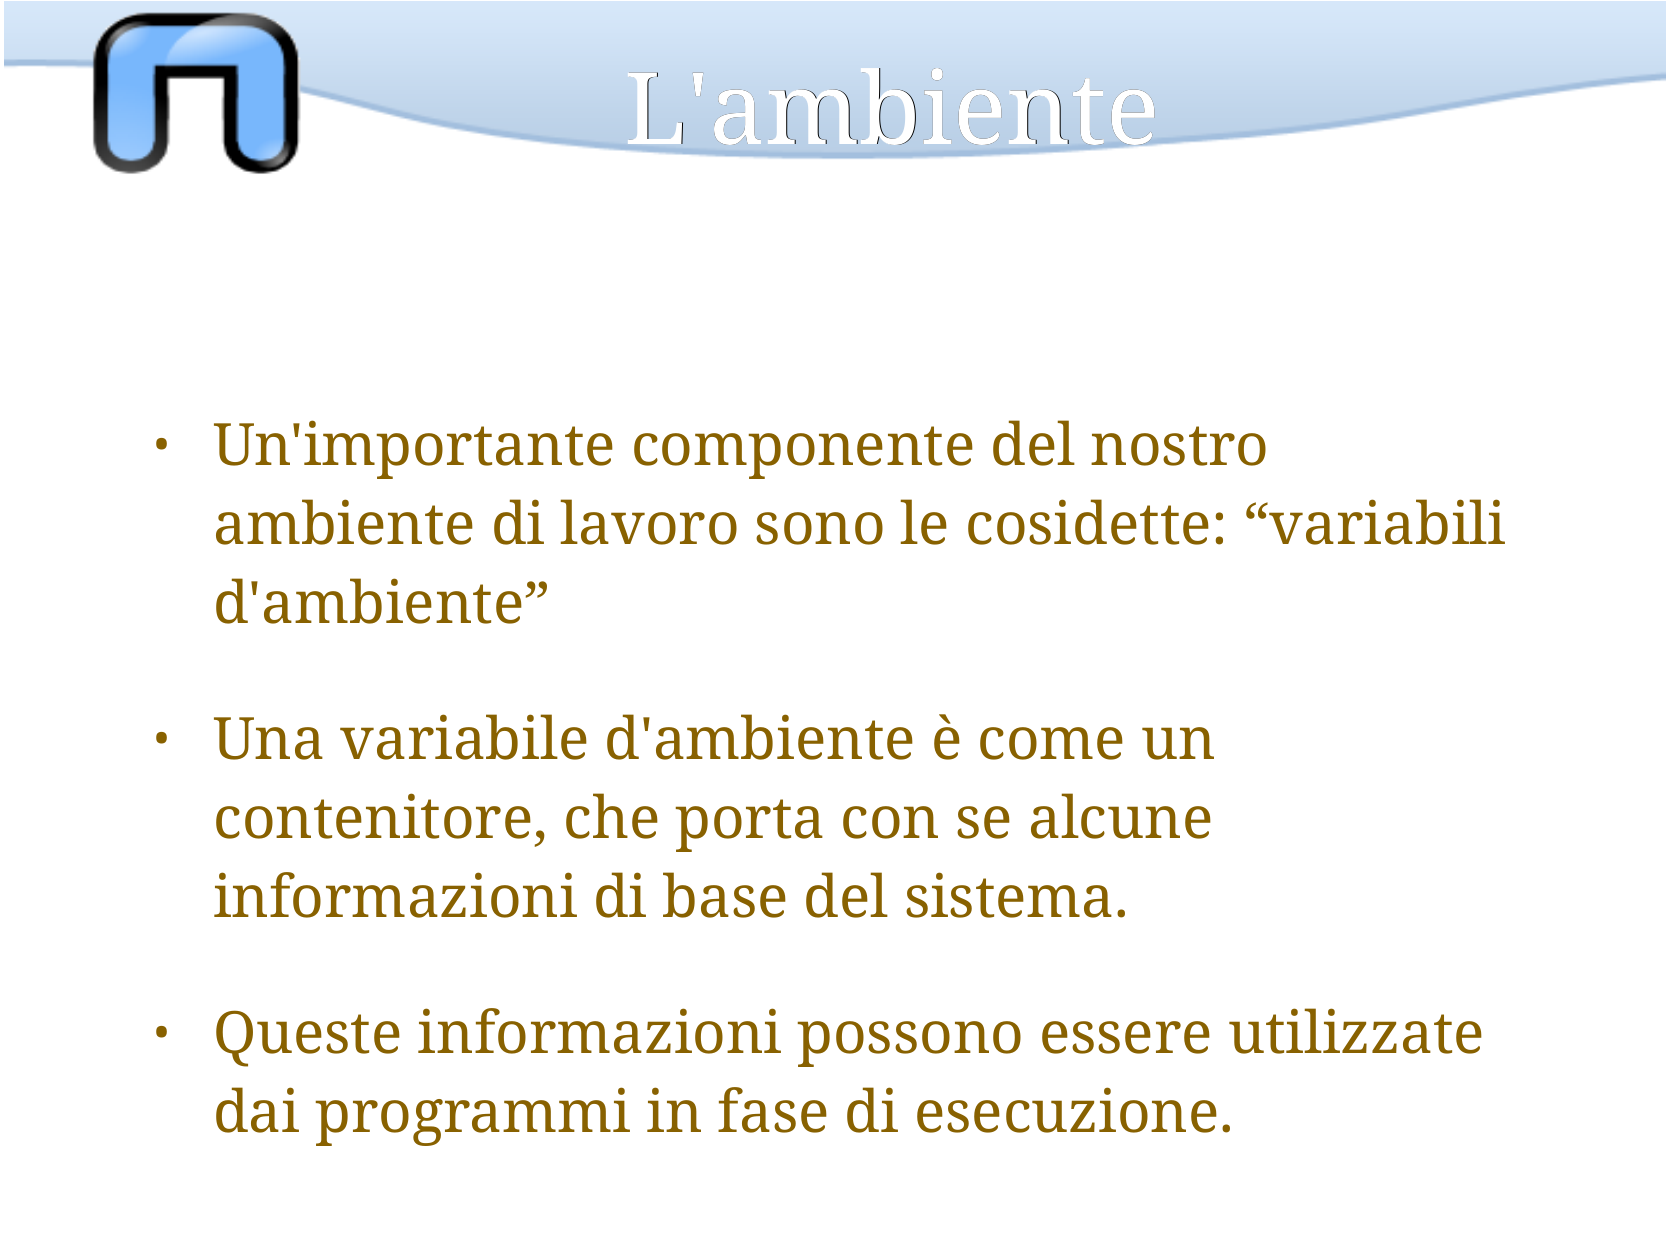

L'ambiente
# Un'importante componente del nostro ambiente di lavoro sono le cosidette: “variabili d'ambiente”
Una variabile d'ambiente è come un contenitore, che porta con se alcune informazioni di base del sistema.
Queste informazioni possono essere utilizzate dai programmi in fase di esecuzione.